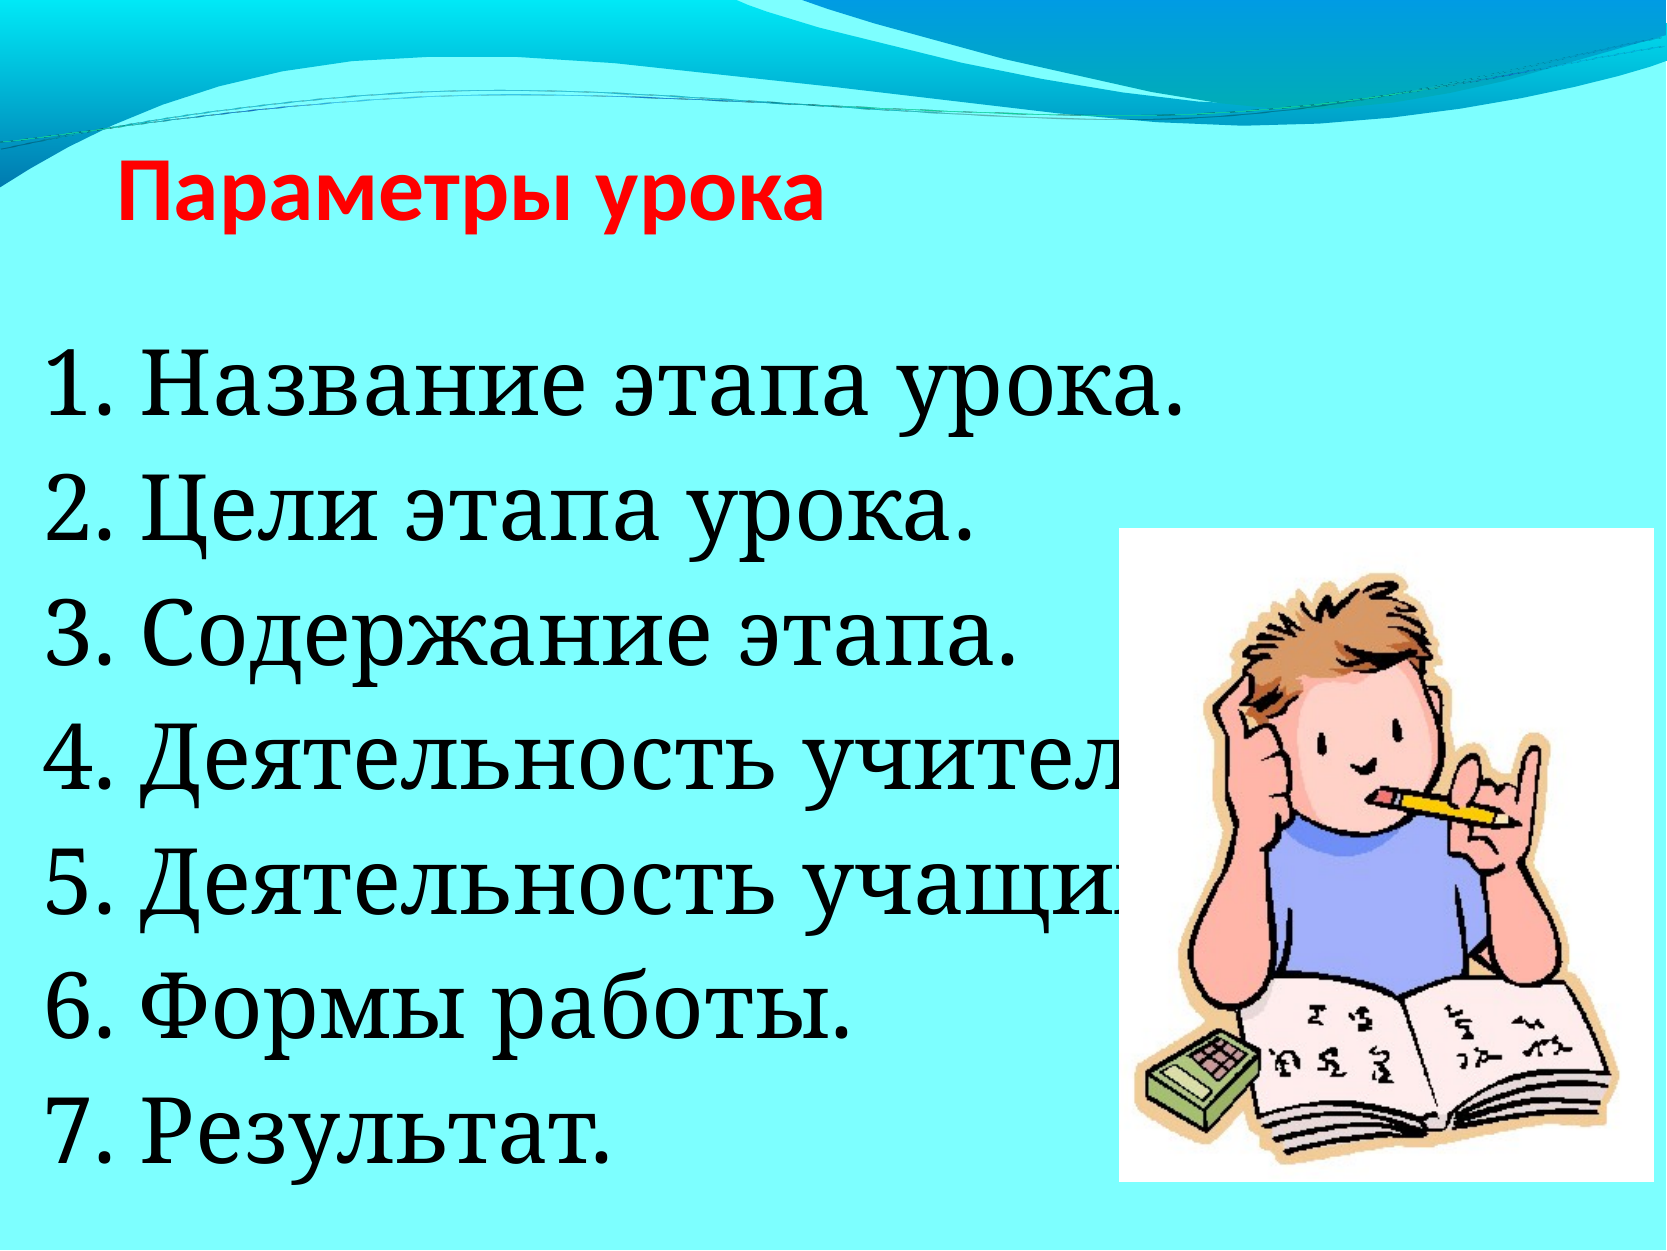

Параметры урока
1. Название этапа урока.
2. Цели этапа урока.
3. Содержание этапа.
4. Деятельность учителя.
5. Деятельность учащихся.
6. Формы работы.
7. Результат.